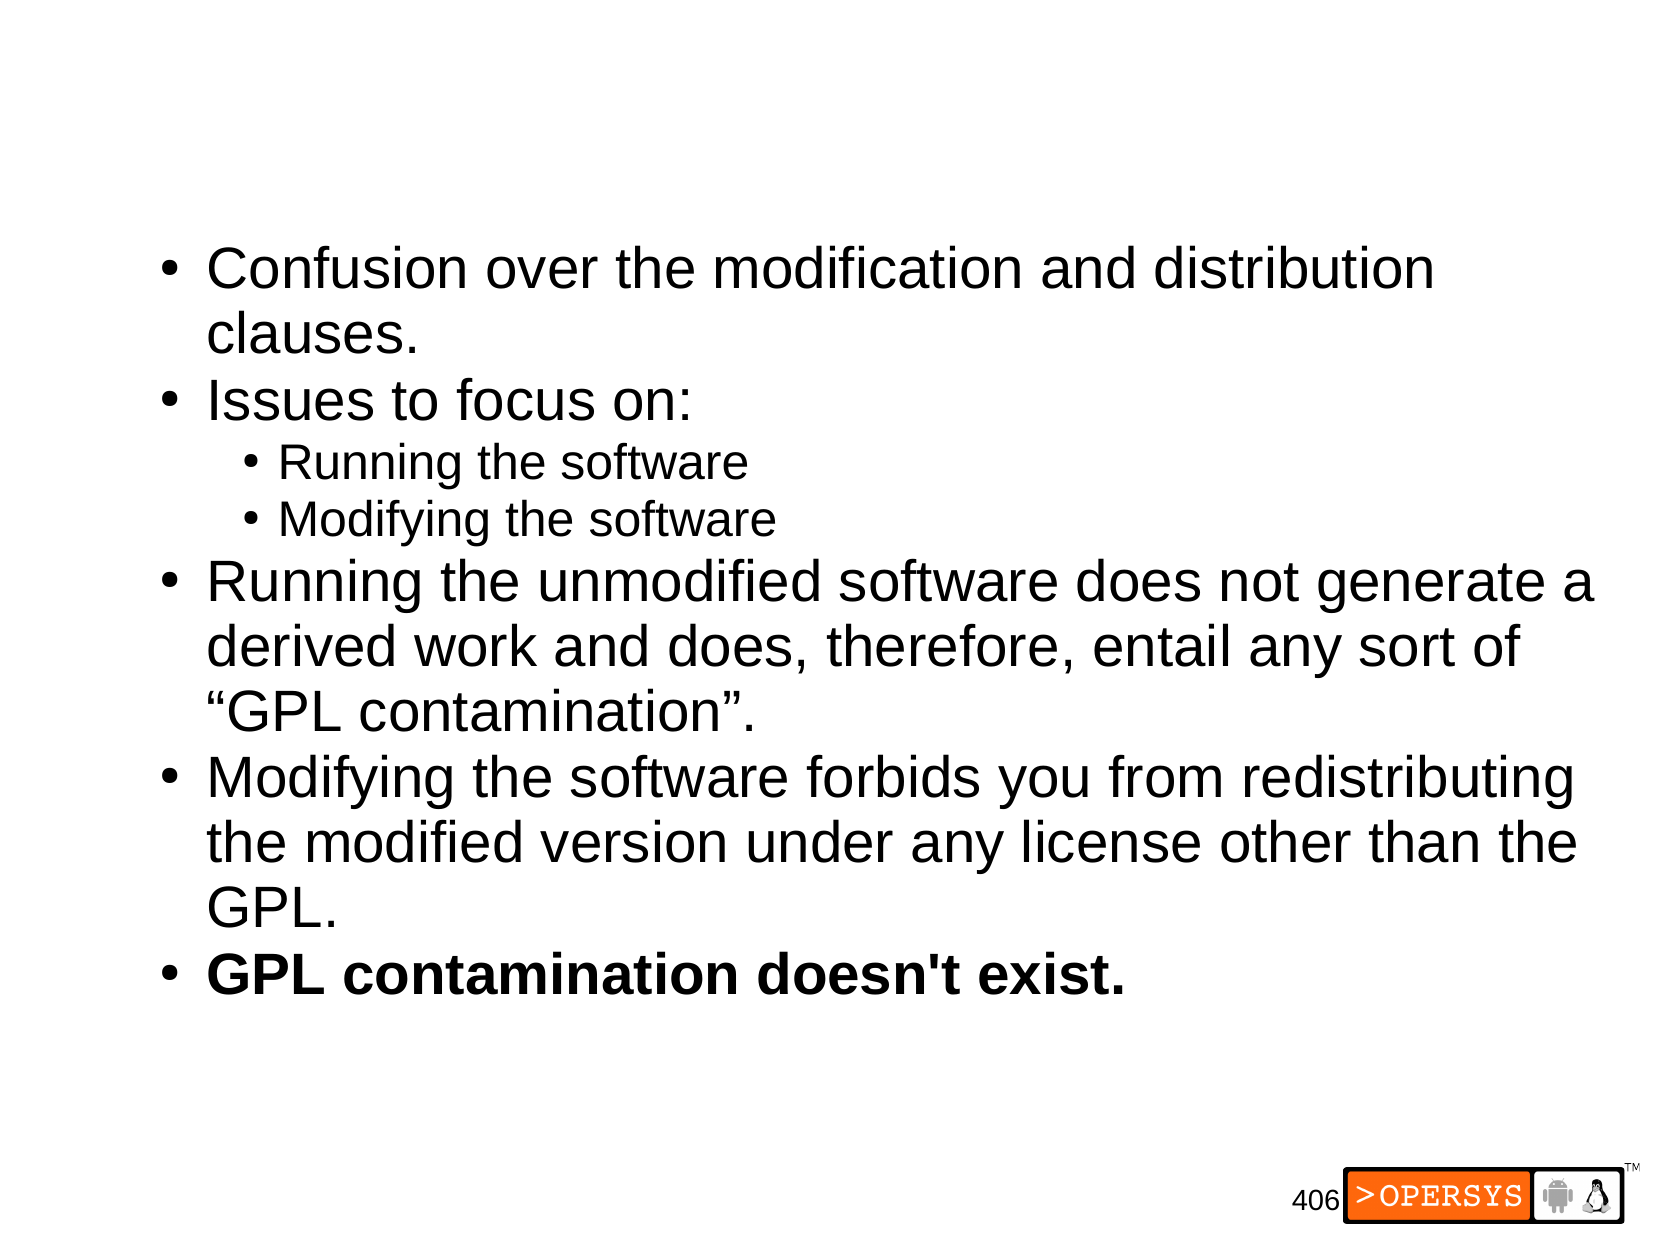

# Confusion over the modification and distribution clauses.
Issues to focus on:
Running the software
Modifying the software
Running the unmodified software does not generate a derived work and does, therefore, entail any sort of “GPL contamination”.
Modifying the software forbids you from redistributing the modified version under any license other than the GPL.
GPL contamination doesn't exist.